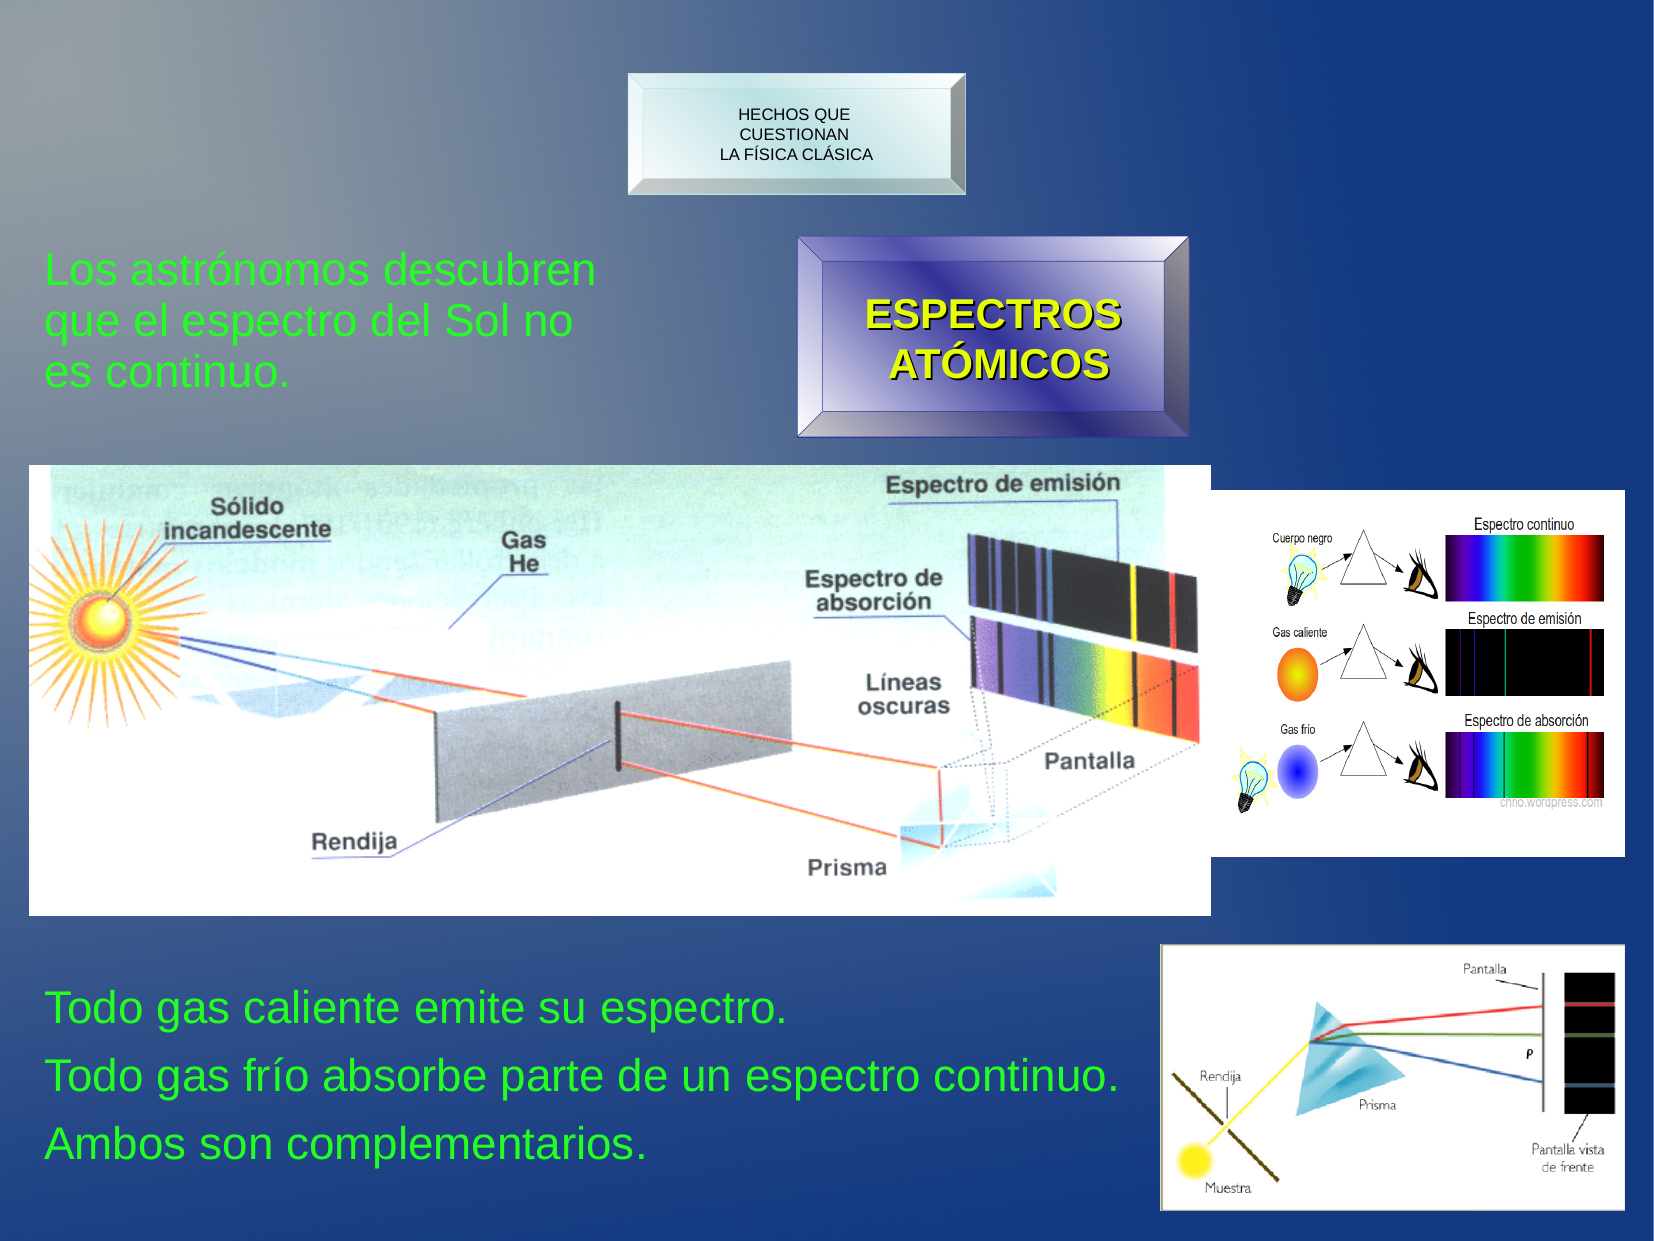

HECHOS QUE
CUESTIONAN
LA FÍSICA CLÁSICA
ESPECTROS
 ATÓMICOS
Los astrónomos descubren que el espectro del Sol no es continuo.
Todo gas caliente emite su espectro.
Todo gas frío absorbe parte de un espectro continuo.
Ambos son complementarios.